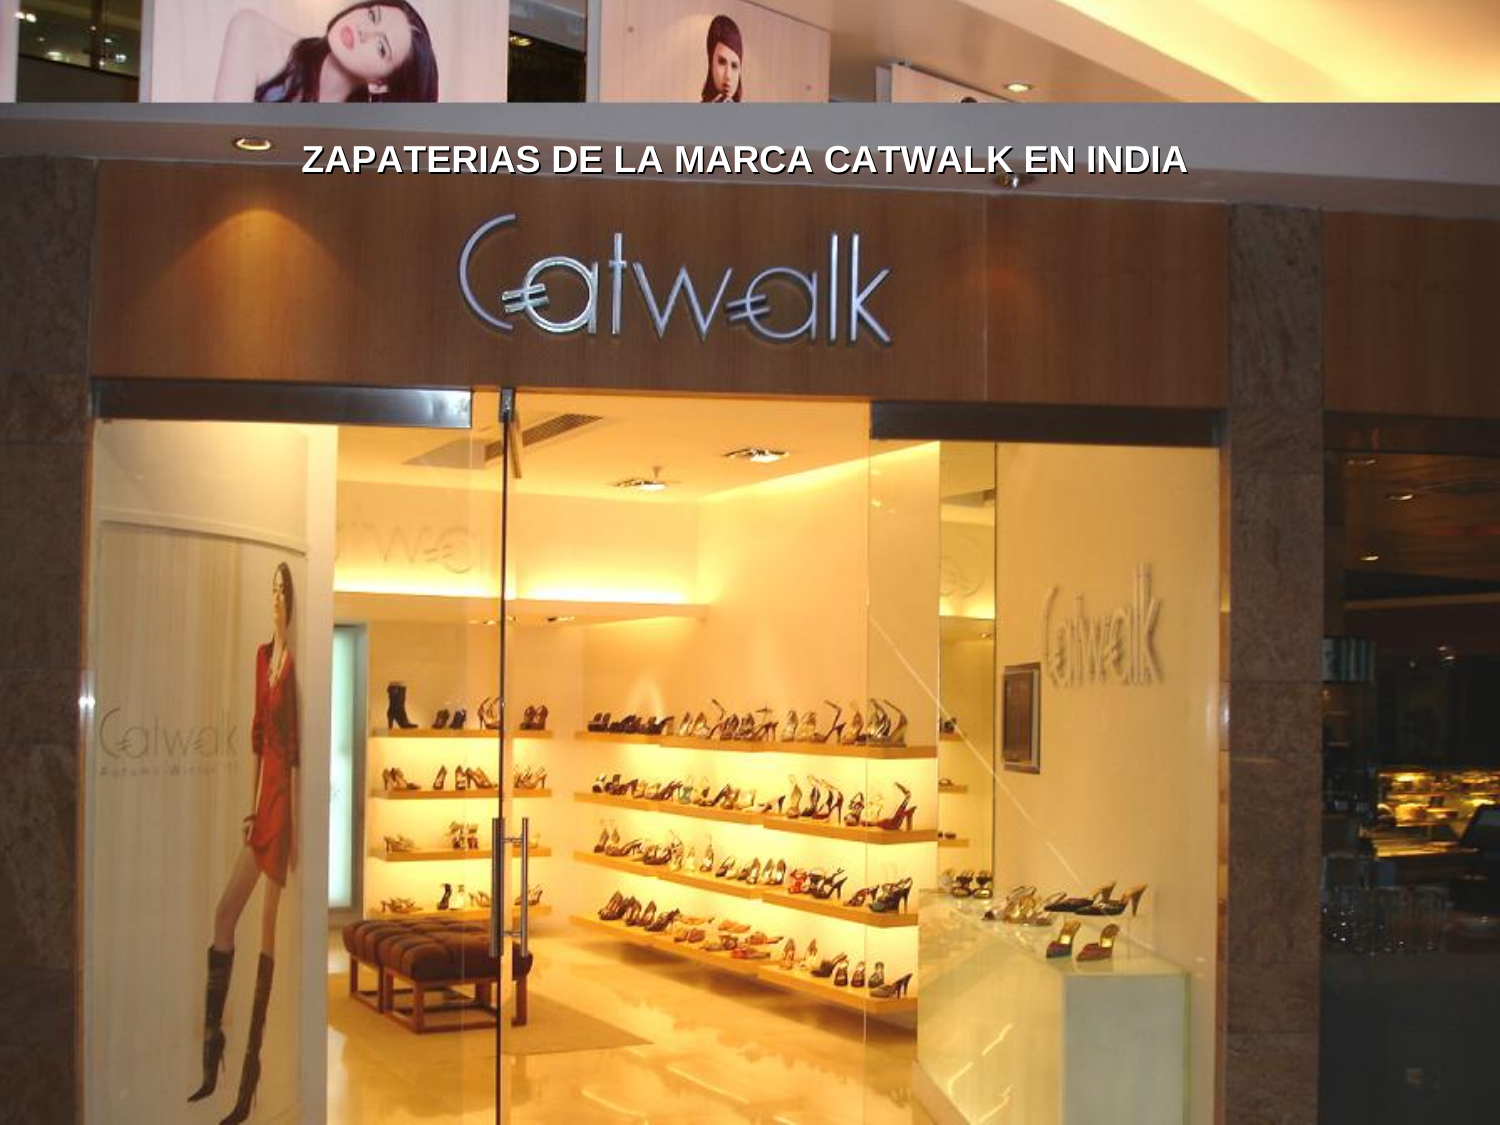

ZAPATERIAS DE LA MARCA CATWALK EN INDIA